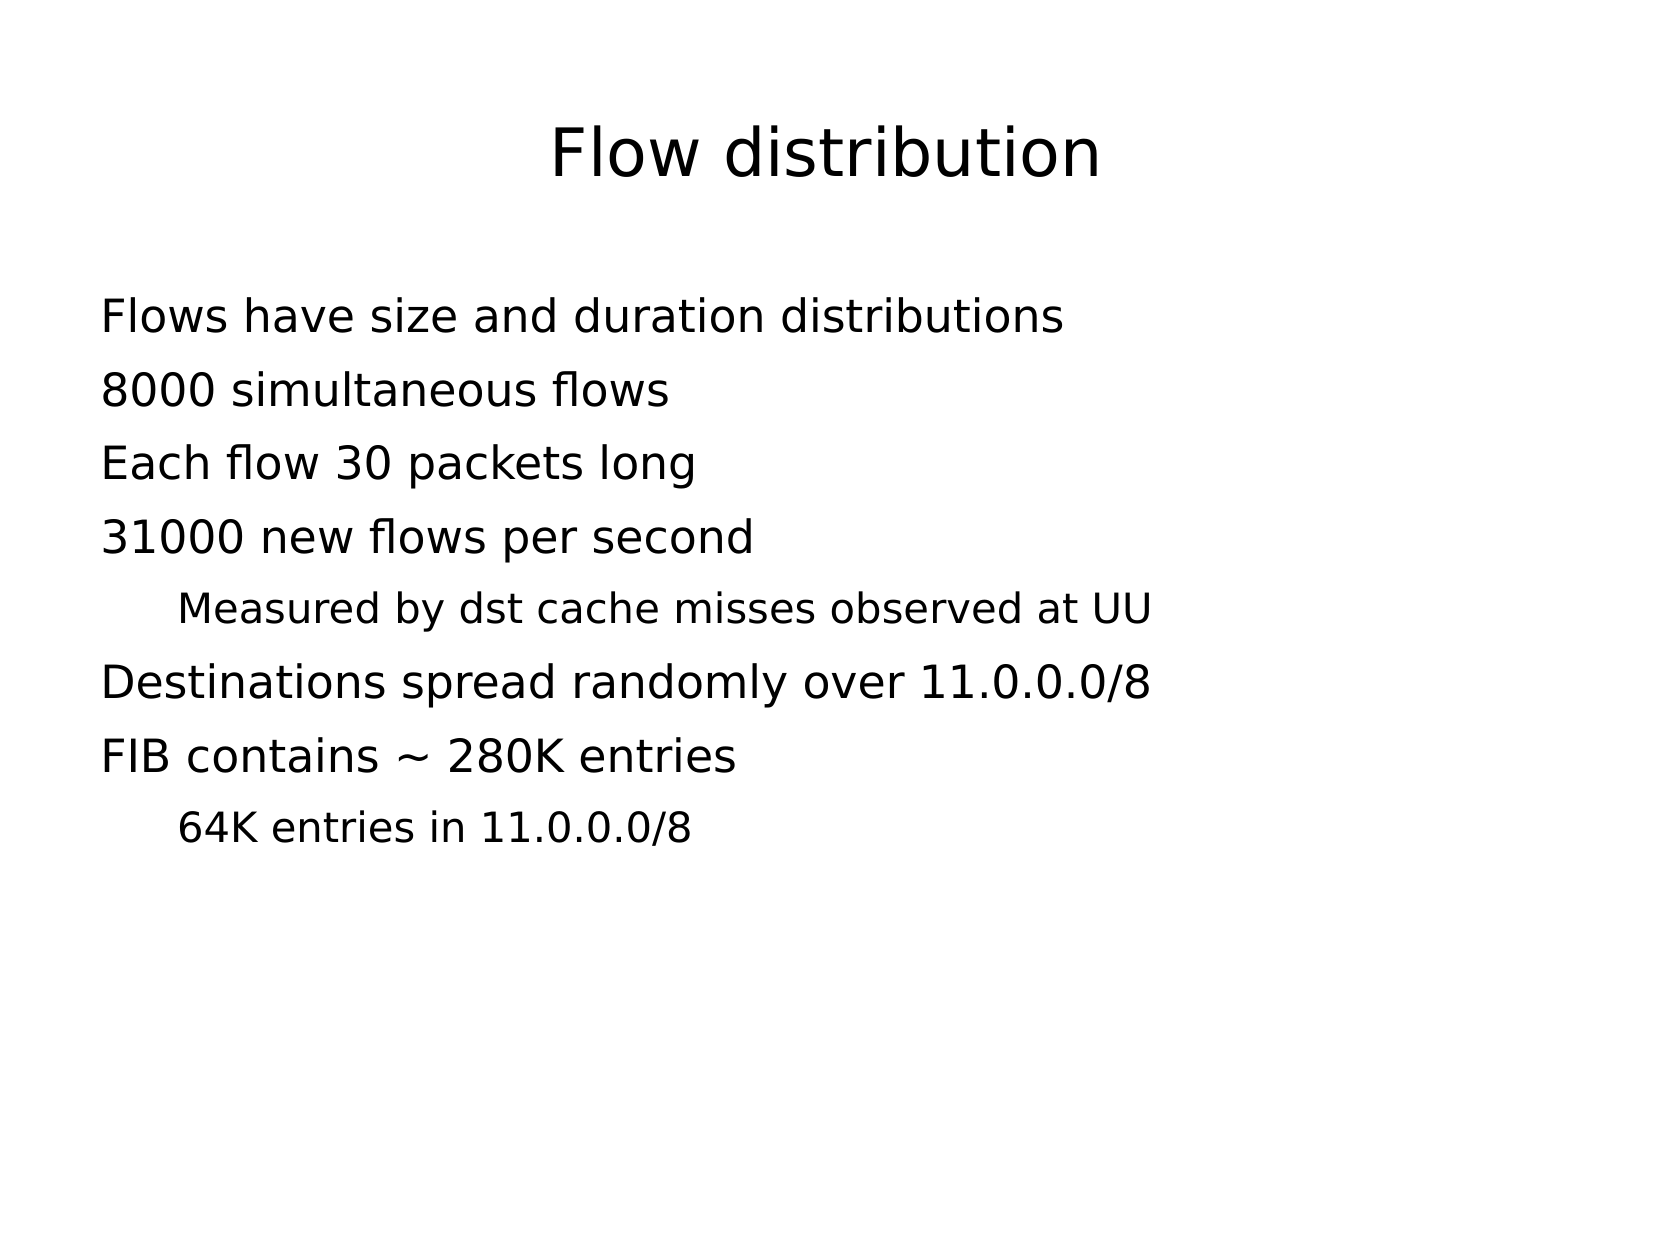

# Flow distribution
Flows have size and duration distributions
8000 simultaneous flows
Each flow 30 packets long
31000 new flows per second
Measured by dst cache misses observed at UU
Destinations spread randomly over 11.0.0.0/8
FIB contains ~ 280K entries
64K entries in 11.0.0.0/8